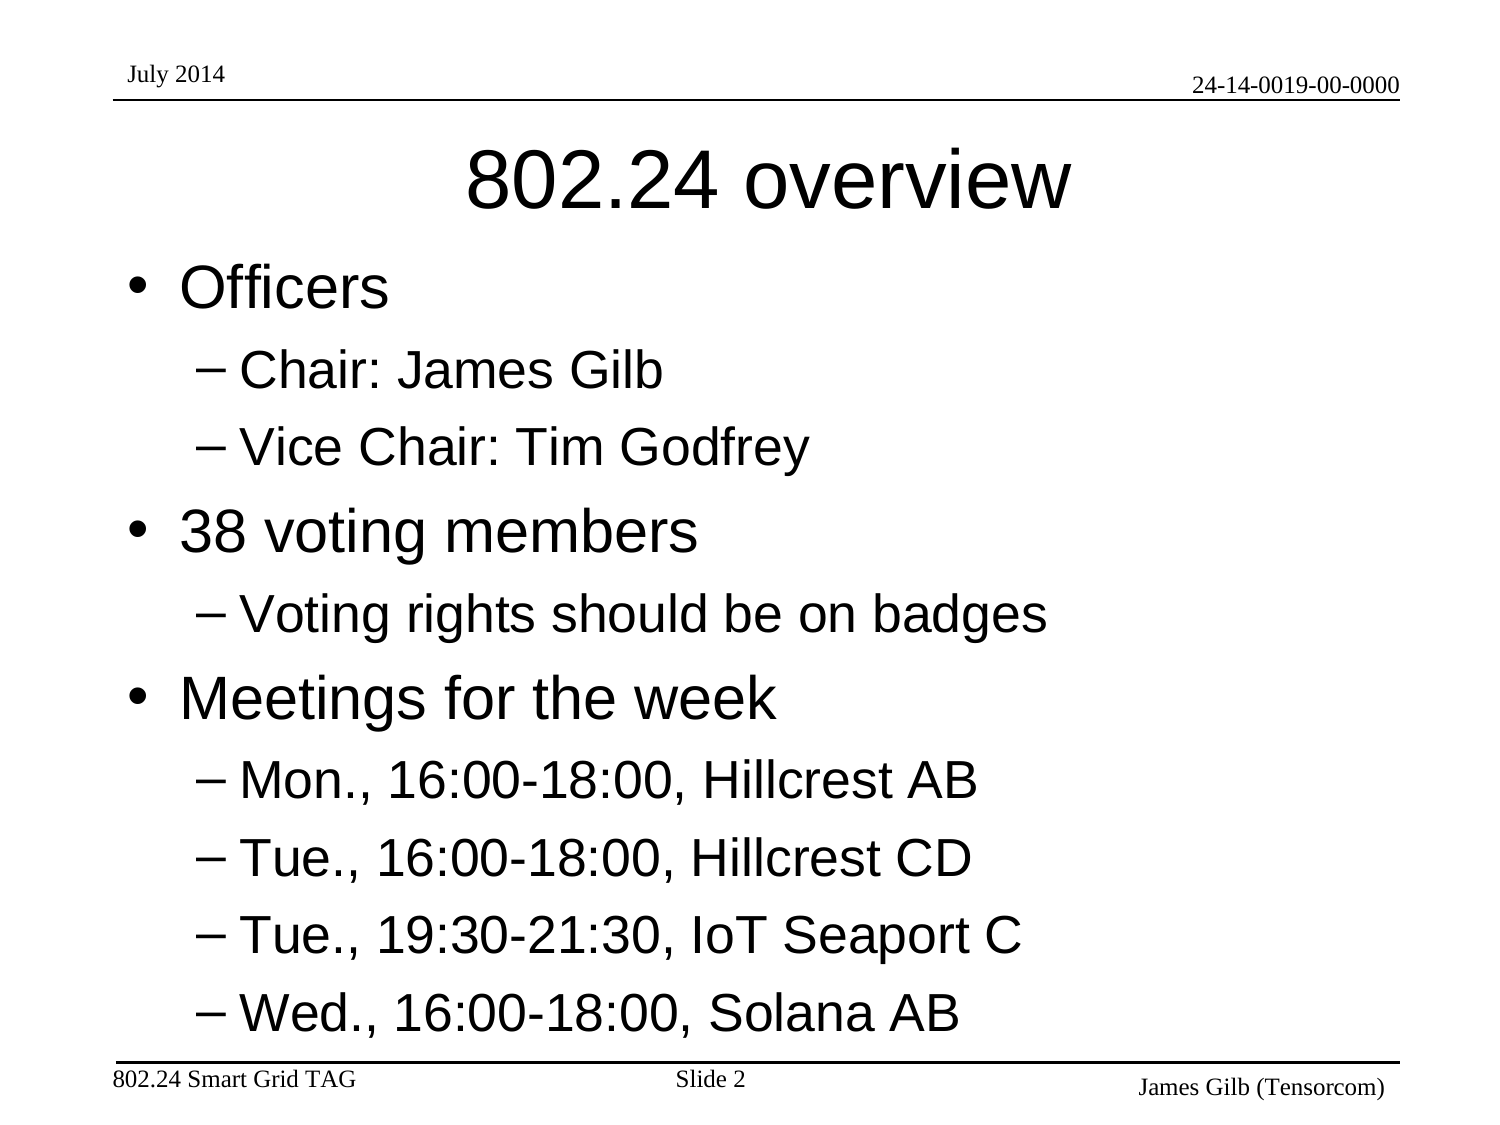

# 802.24 overview
Officers
Chair: James Gilb
Vice Chair: Tim Godfrey
38 voting members
Voting rights should be on badges
Meetings for the week
Mon., 16:00-18:00, Hillcrest AB
Tue., 16:00-18:00, Hillcrest CD
Tue., 19:30-21:30, IoT Seaport C
Wed., 16:00-18:00, Solana AB
2